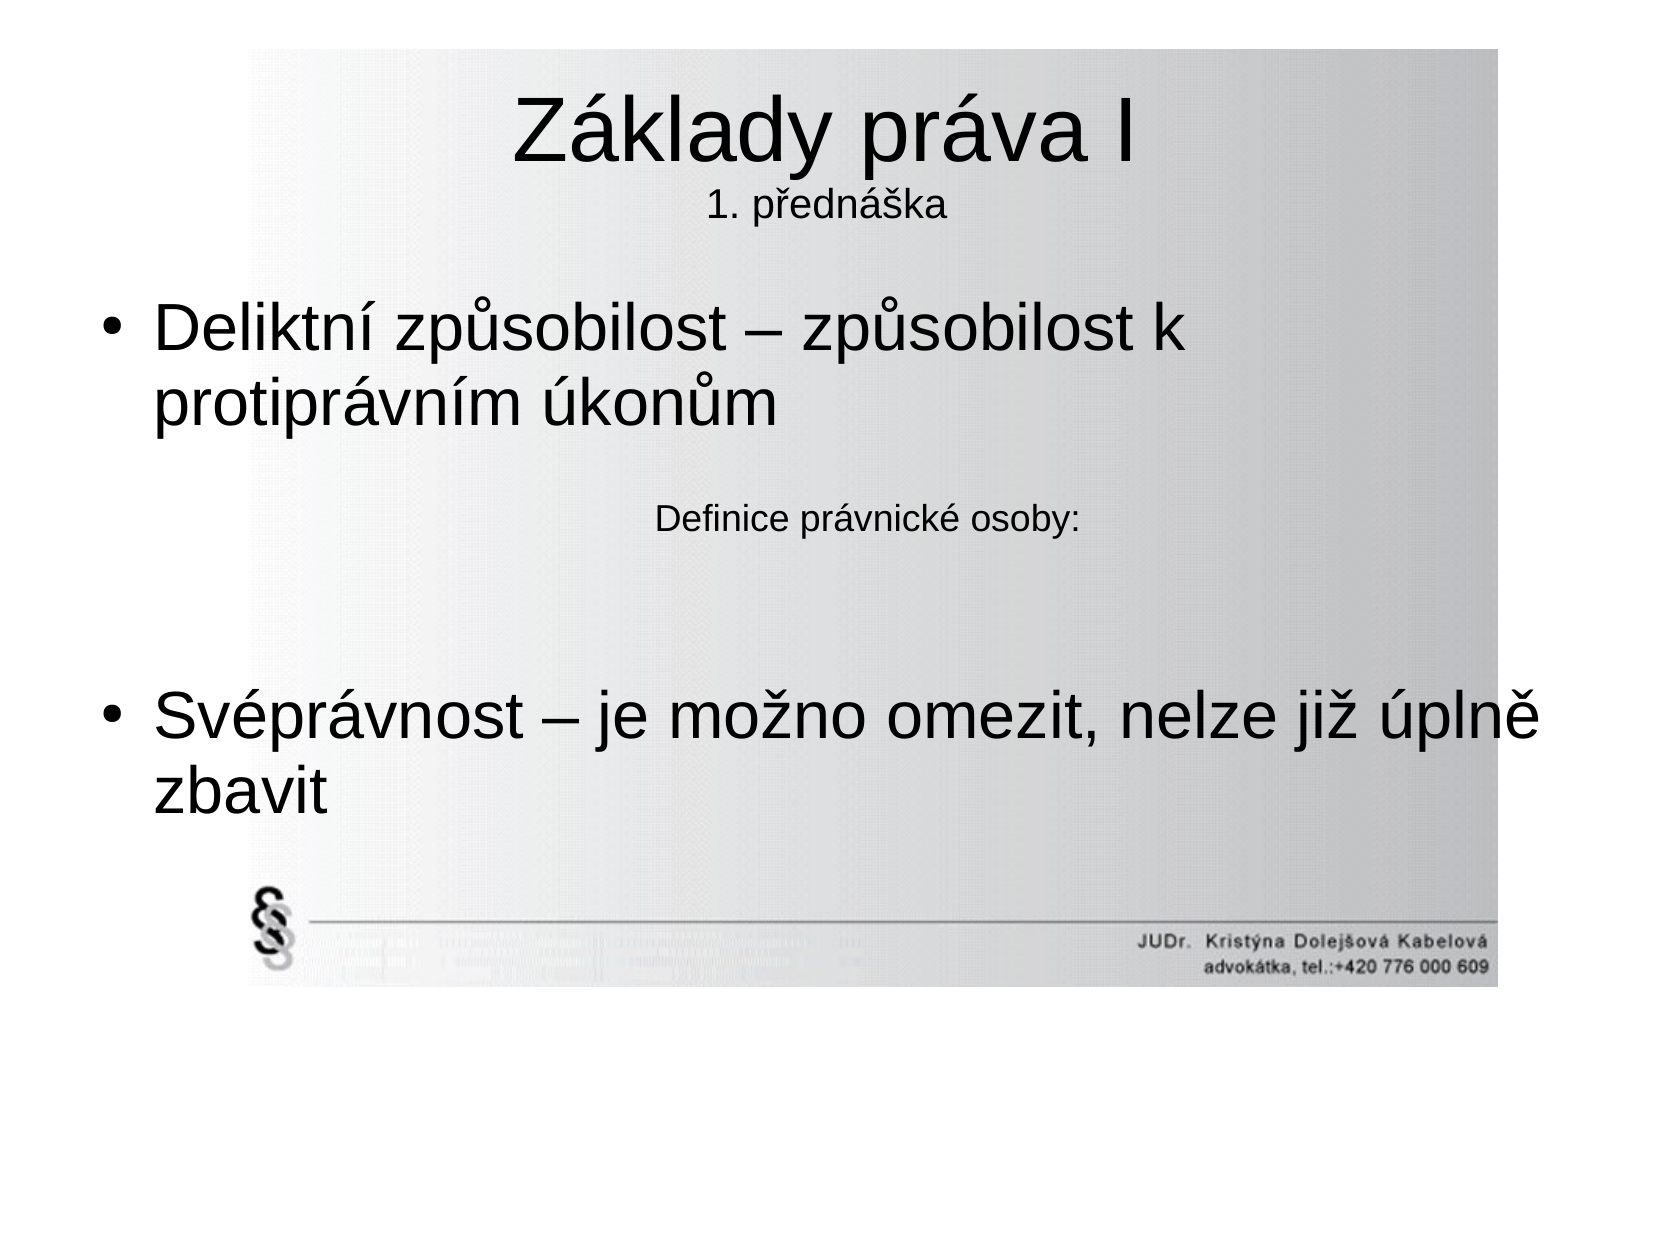

# Základy práva I 1. přednáška
Deliktní způsobilost – způsobilost k protiprávním úkonům
Svéprávnost – je možno omezit, nelze již úplně zbavit